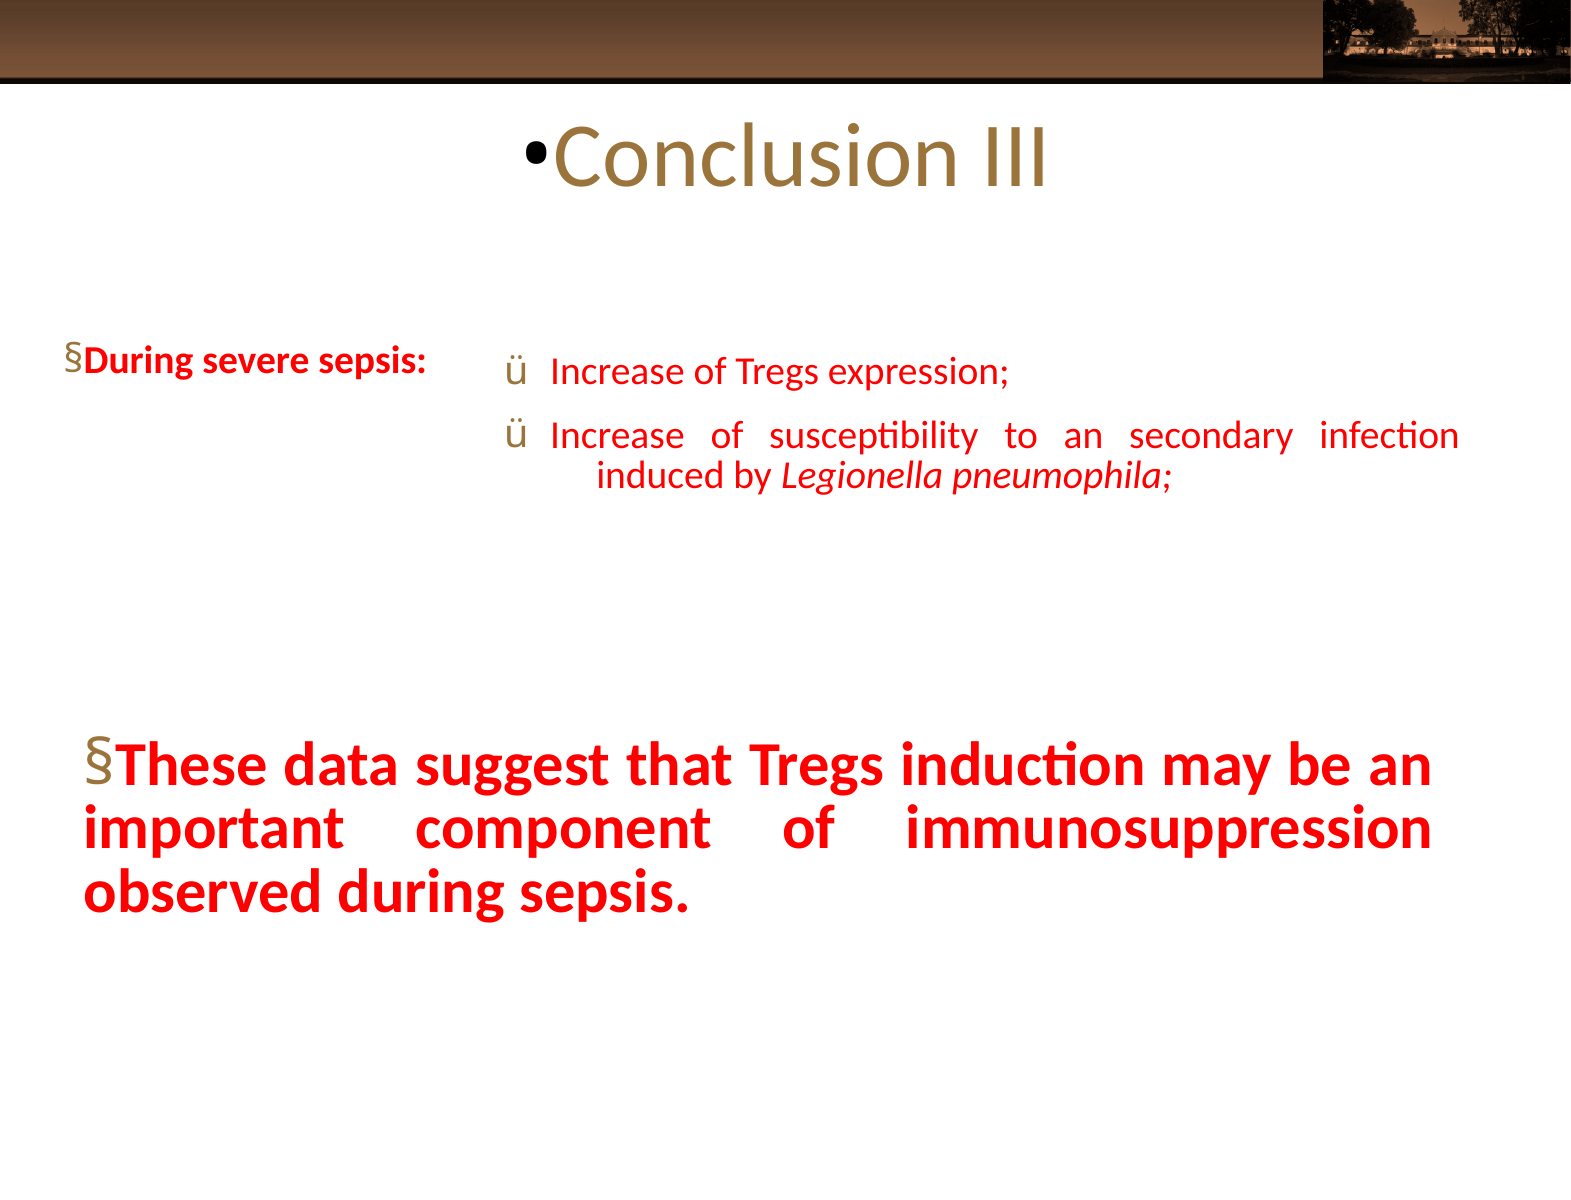

Conclusion III
During severe sepsis:
Increase of Tregs expression;
Increase of susceptibility to an secondary infection induced by Legionella pneumophila;
These data suggest that Tregs induction may be an important component of immunosuppression observed during sepsis.